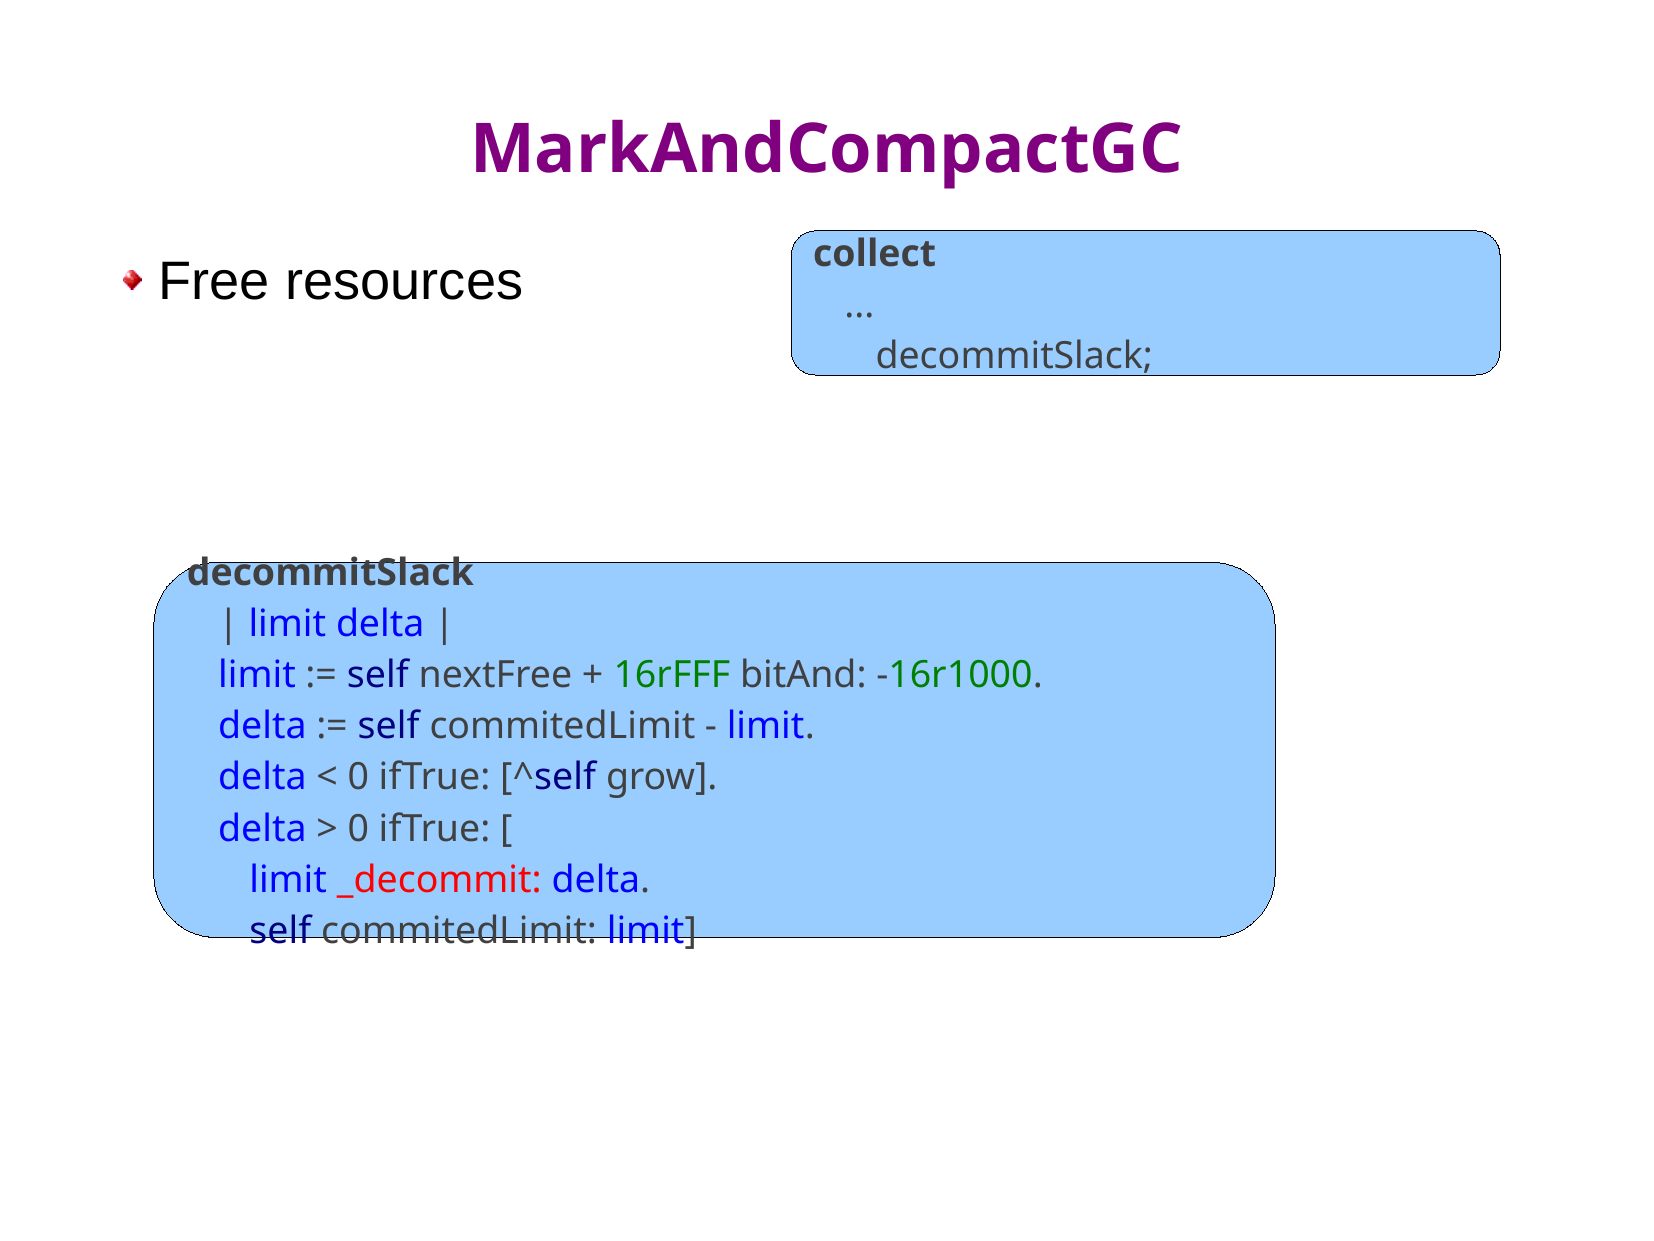

MarkAndCompactGC
collect
	...
		decommitSlack;
Free resources
decommitSlack
	| limit delta |
	limit := self nextFree + 16rFFF bitAnd: -16r1000.
	delta := self commitedLimit - limit.
	delta < 0 ifTrue: [^self grow].
	delta > 0 ifTrue: [
		limit _decommit: delta.
		self commitedLimit: limit]